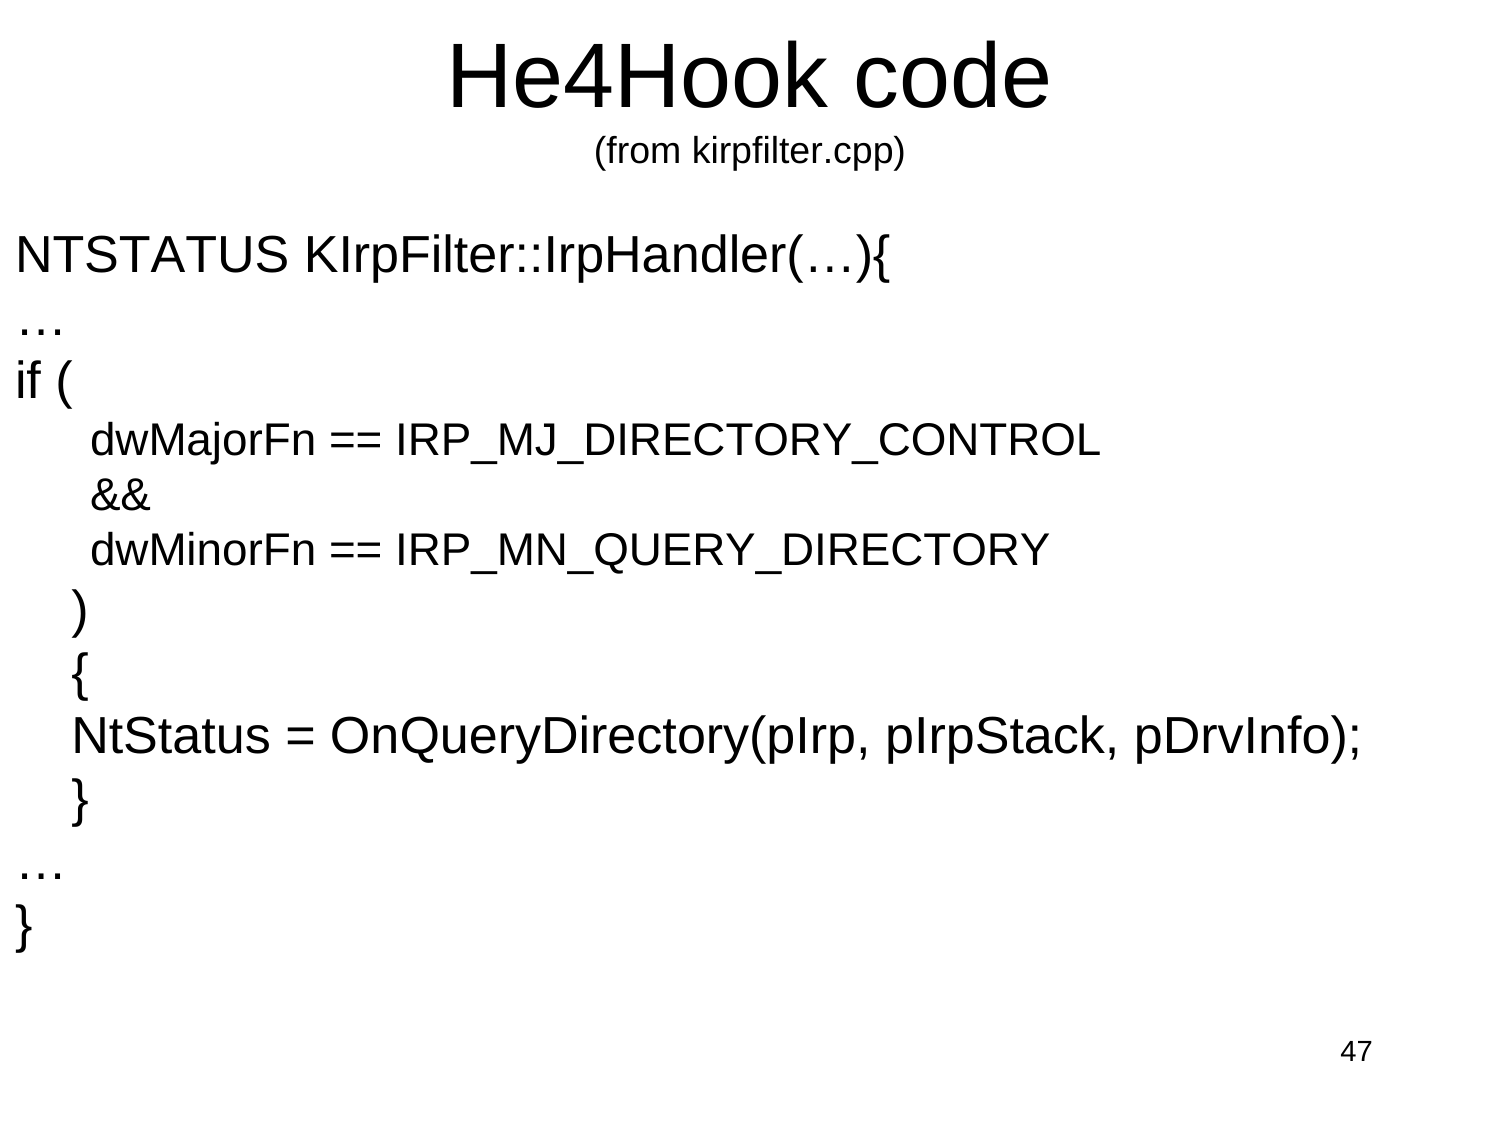

# He4Hook code (from kirpfilter.cpp)
NTSTATUS KIrpFilter::IrpHandler(…){
…
if (
dwMajorFn == IRP_MJ_DIRECTORY_CONTROL
&&
dwMinorFn == IRP_MN_QUERY_DIRECTORY
	)
	{
	NtStatus = OnQueryDirectory(pIrp, pIrpStack, pDrvInfo);
	}
…
}